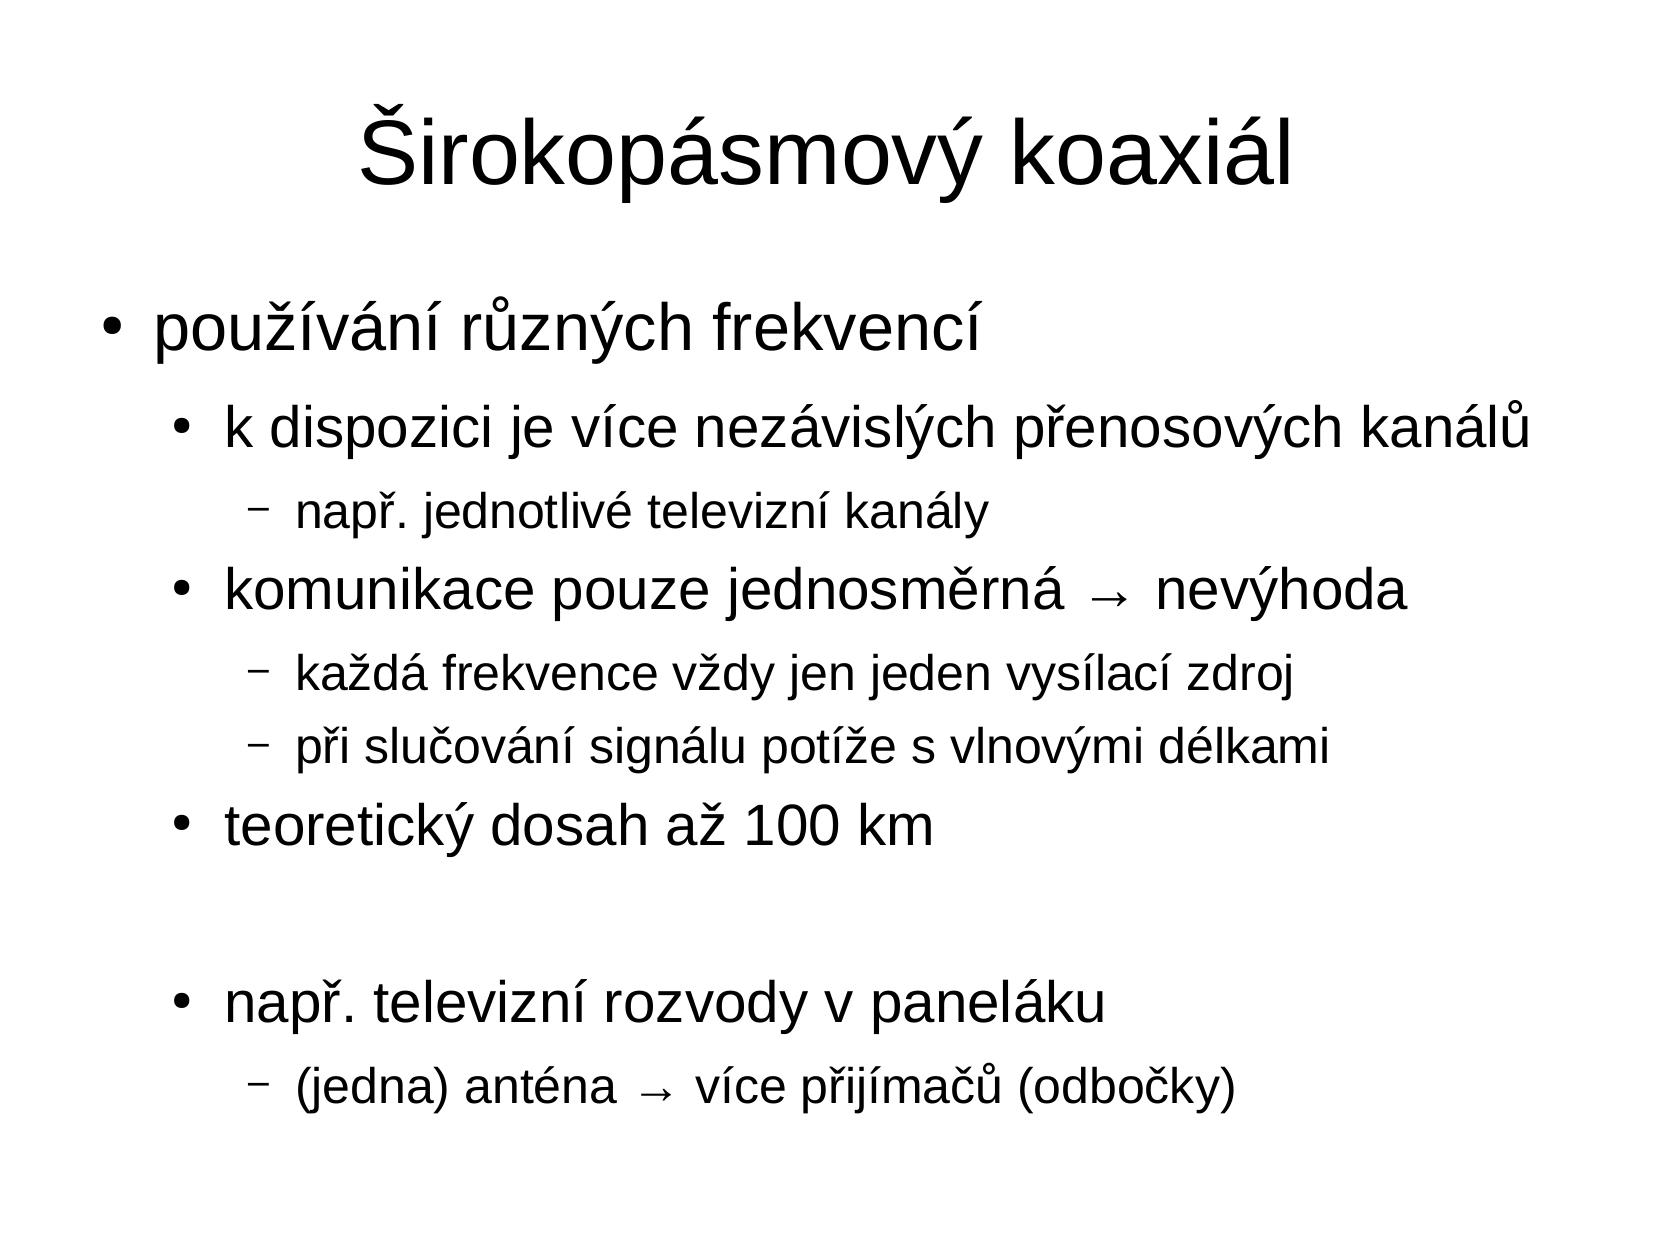

# Širokopásmový koaxiál
používání různých frekvencí
k dispozici je více nezávislých přenosových kanálů
např. jednotlivé televizní kanály
komunikace pouze jednosměrná → nevýhoda
každá frekvence vždy jen jeden vysílací zdroj
při slučování signálu potíže s vlnovými délkami
teoretický dosah až 100 km
např. televizní rozvody v paneláku
(jedna) anténa → více přijímačů (odbočky)